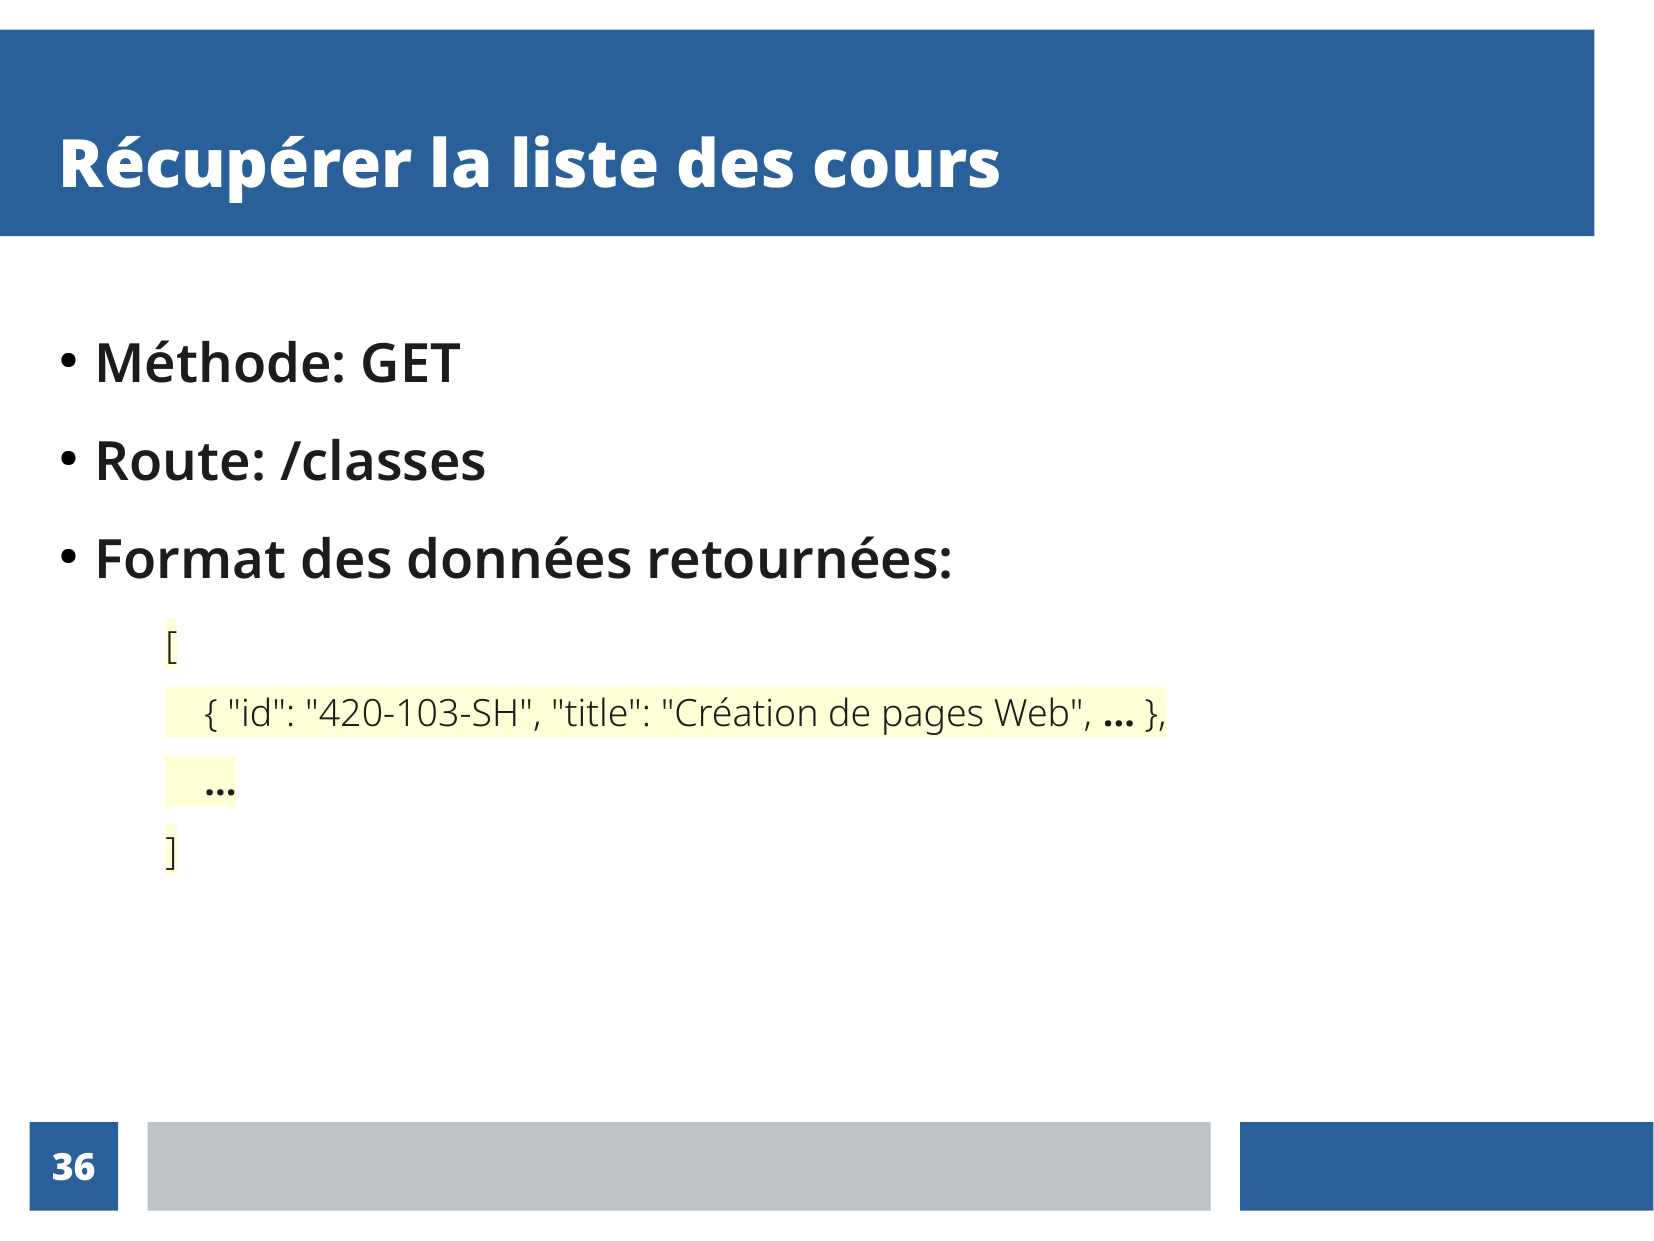

# Récupérer la liste des cours
Méthode: GET
Route: /classes
Format des données retournées:
[
 { "id": "420-103-SH", "title": "Création de pages Web", ... },
 ...
]
36